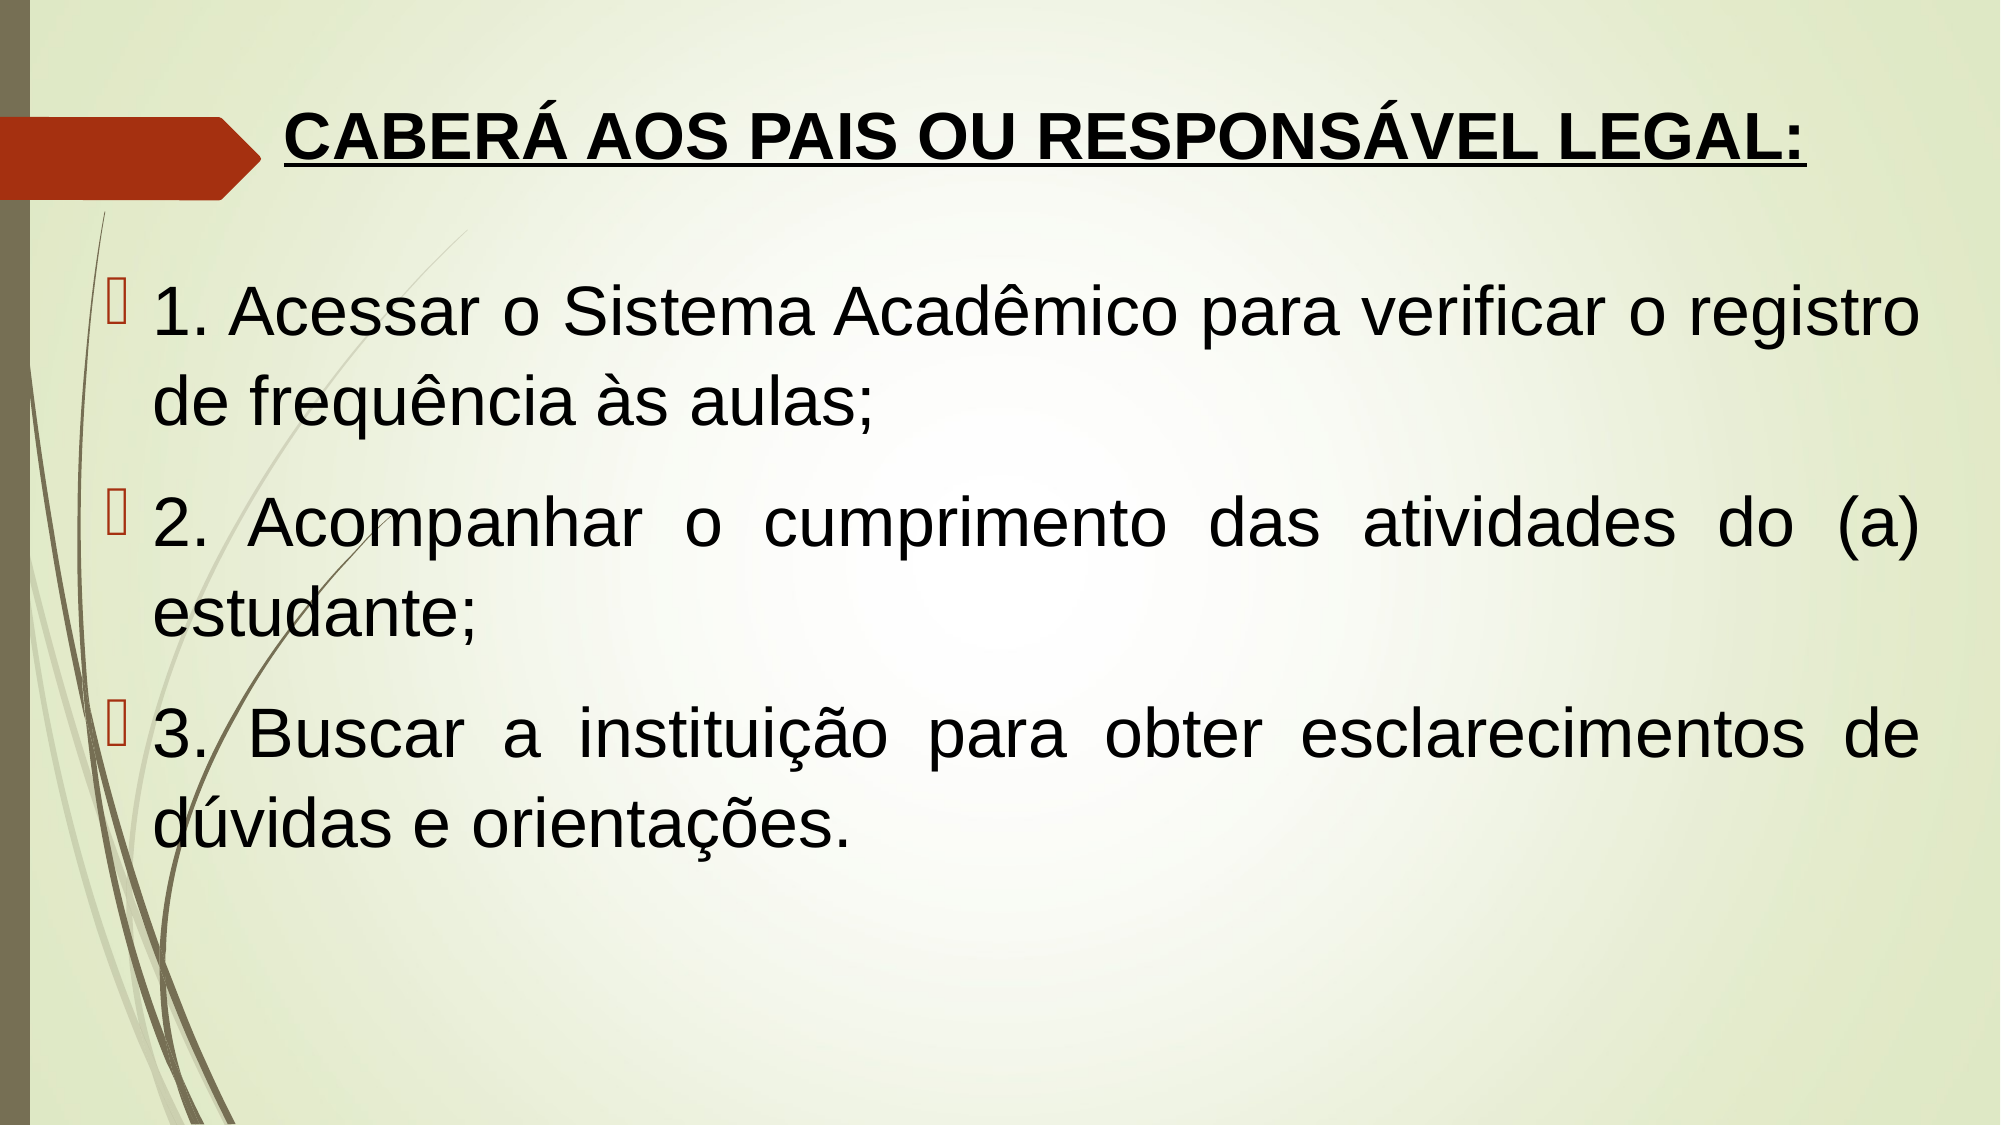

# CABERÁ AOS PAIS OU RESPONSÁVEL LEGAL:
1. Acessar o Sistema Acadêmico para verificar o registro de frequência às aulas;
2. Acompanhar o cumprimento das atividades do (a) estudante;
3. Buscar a instituição para obter esclarecimentos de dúvidas e orientações.